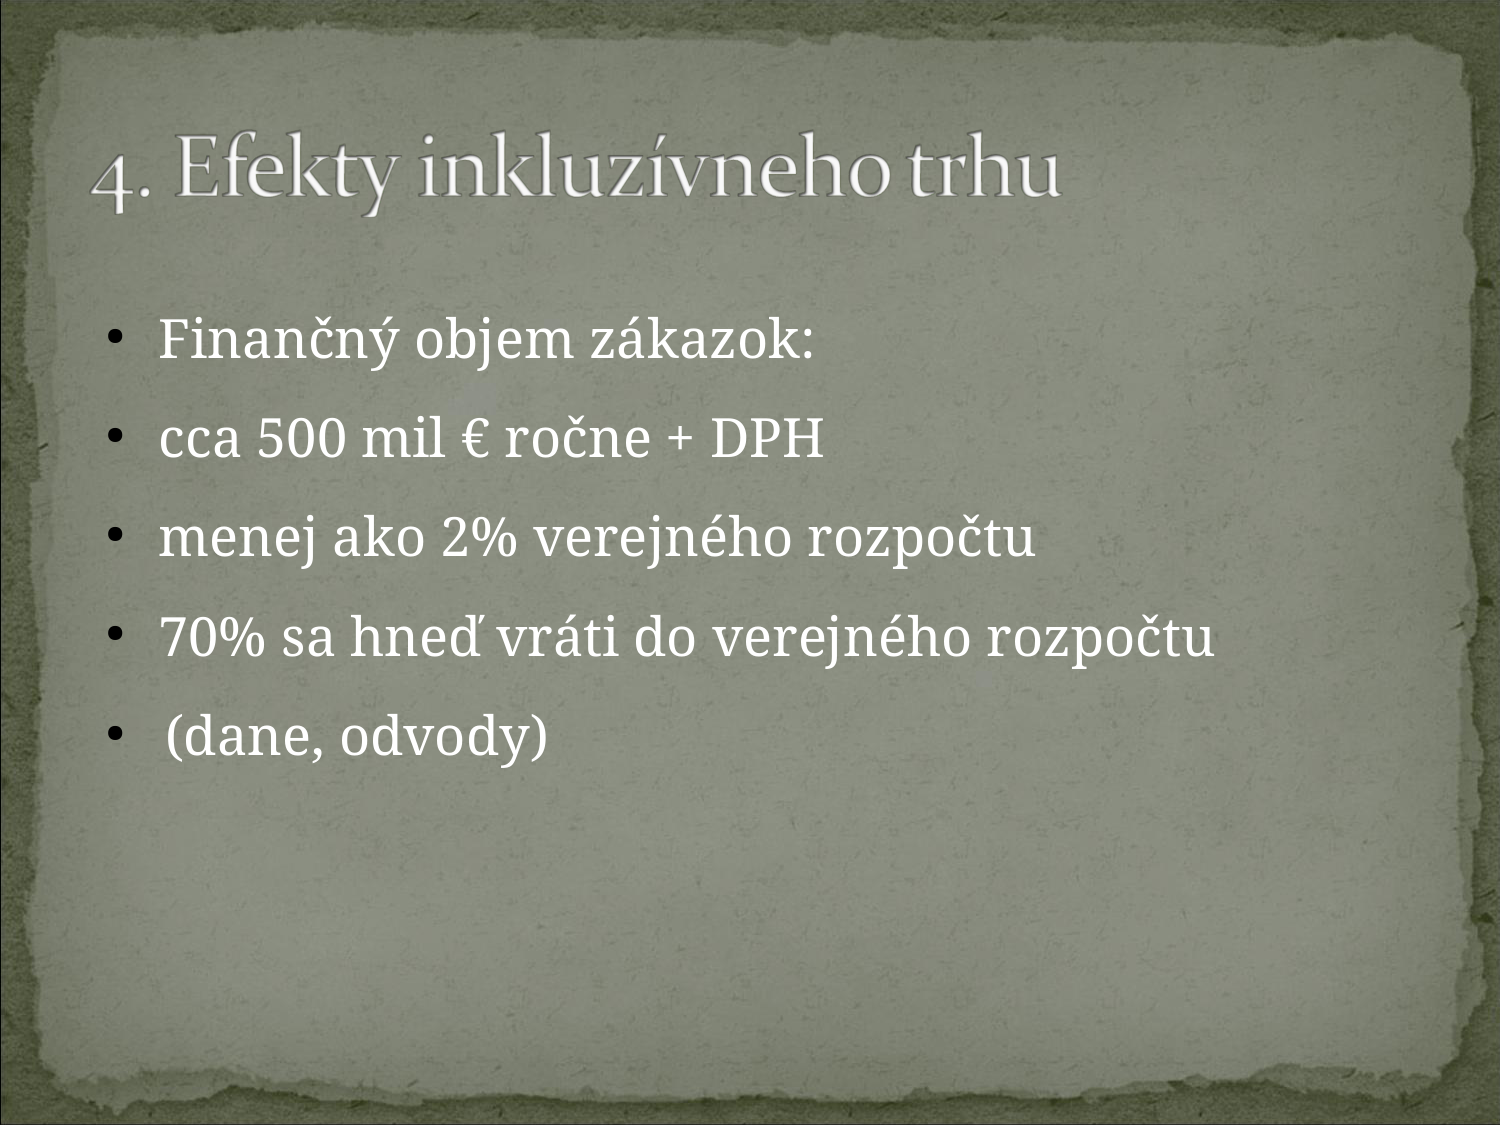

# Finančný objem zákazok:
cca 500 mil € ročne + DPH
menej ako 2% verejného rozpočtu
70% sa hneď vráti do verejného rozpočtu
	(dane, odvody)